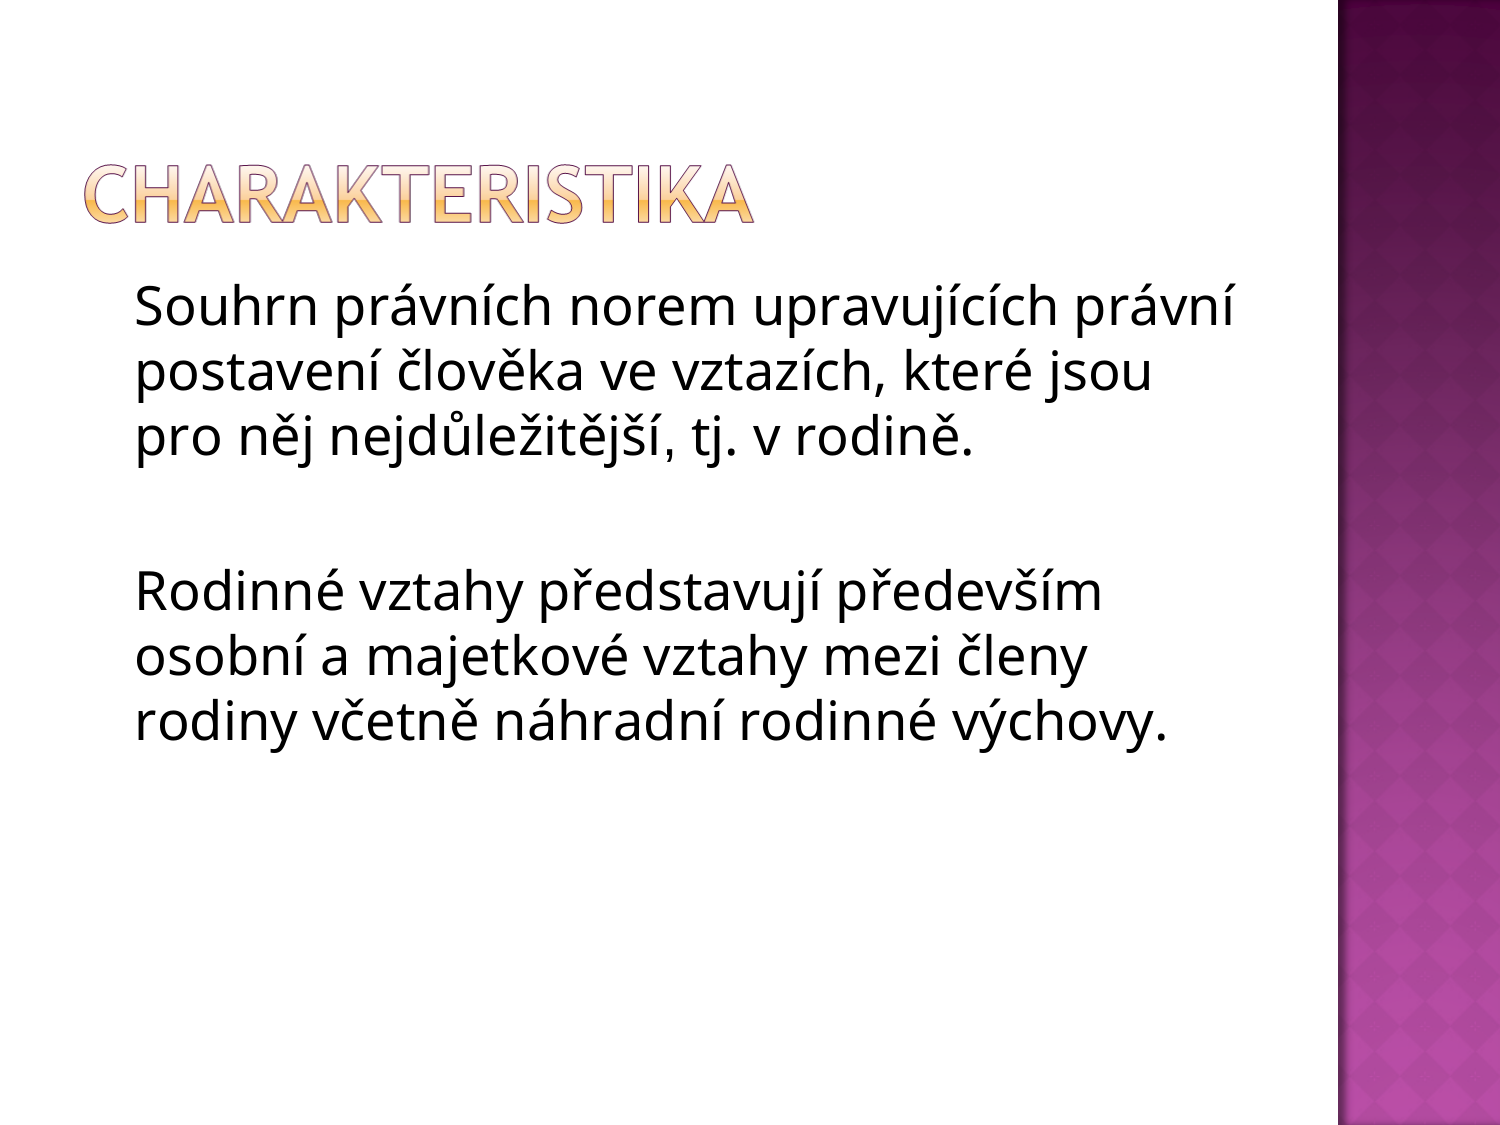

# Souhrn právních norem upravujících právní postavení člověka ve vztazích, které jsou pro něj nejdůležitější, tj. v rodině.
	Rodinné vztahy představují především osobní a majetkové vztahy mezi členy rodiny včetně náhradní rodinné výchovy.